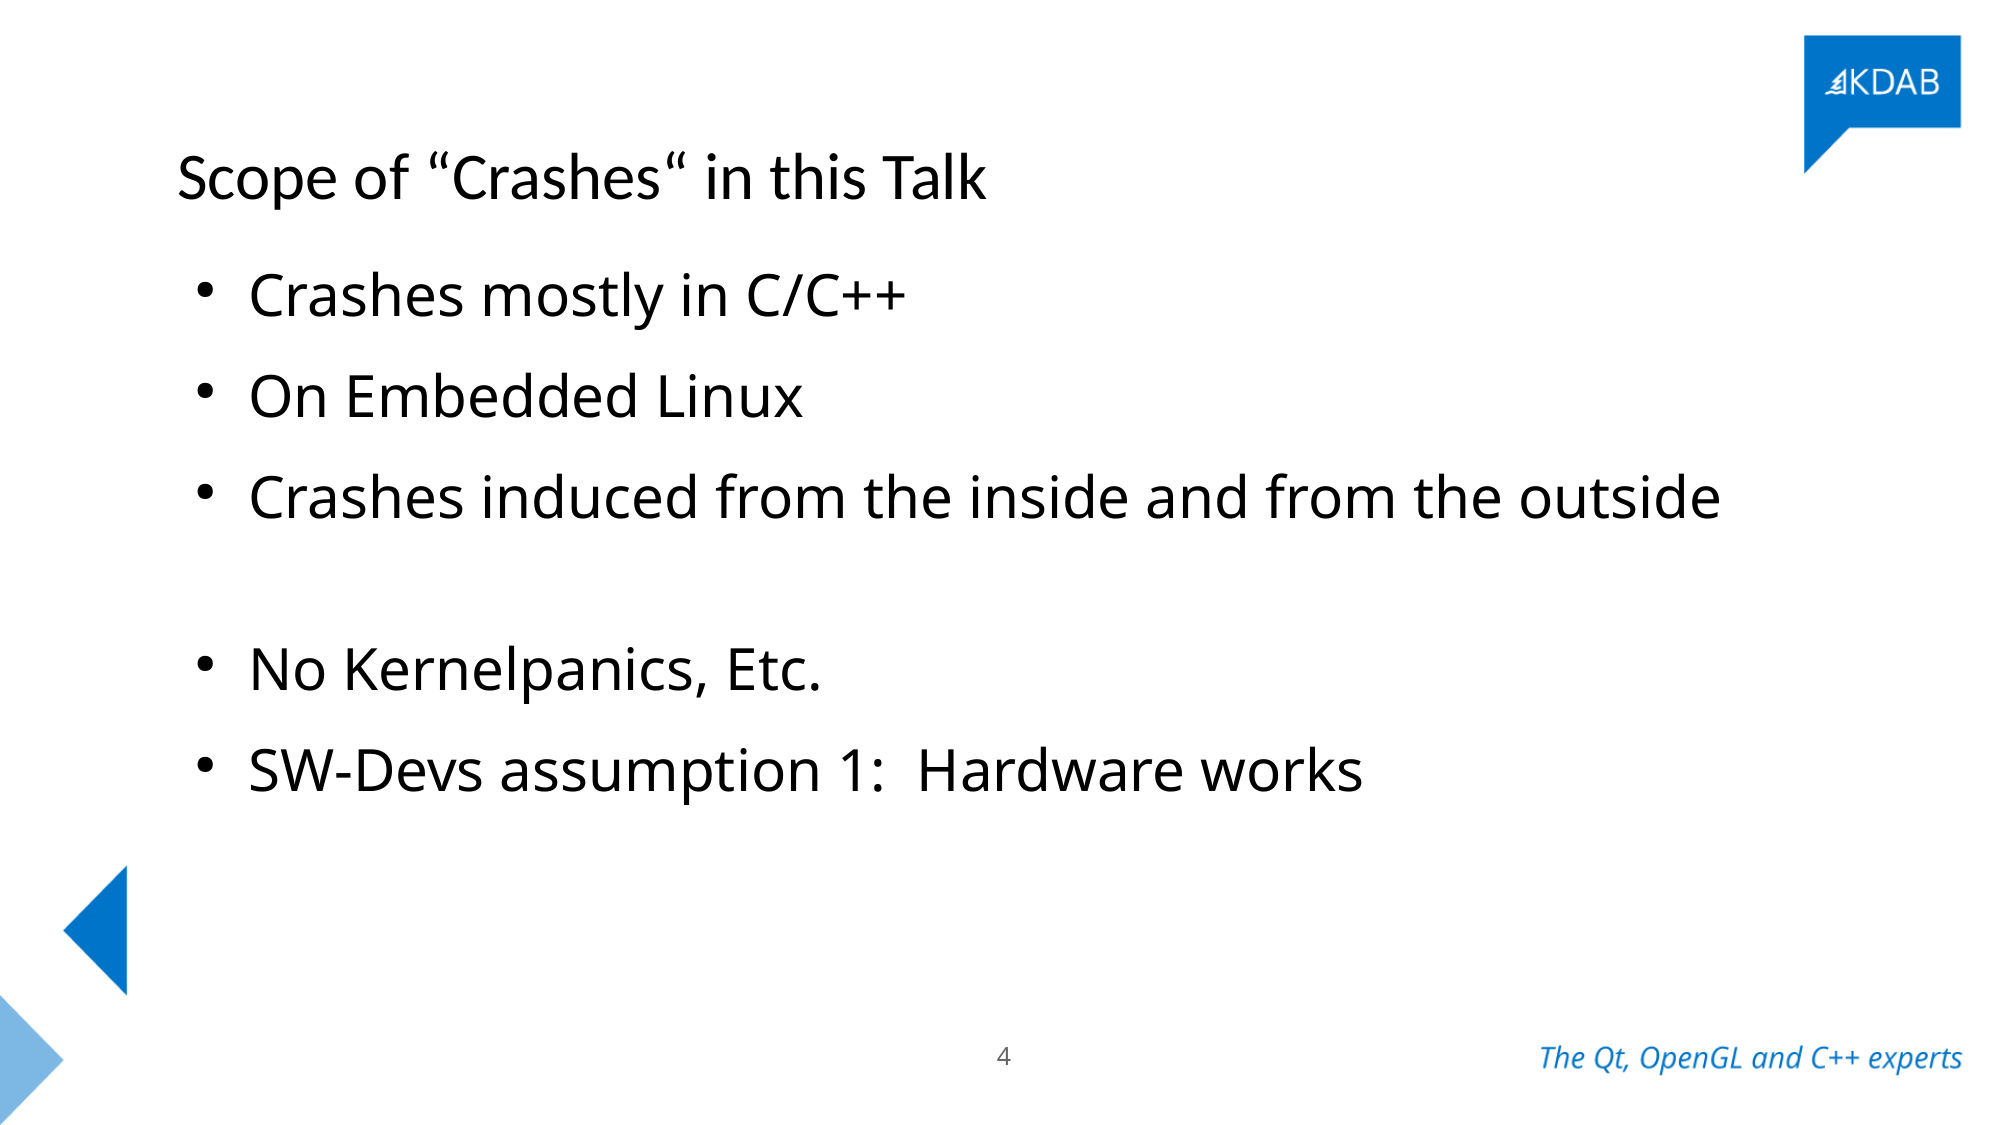

# Scope of “Crashes“ in this Talk
Crashes mostly in C/C++
On Embedded Linux
Crashes induced from the inside and from the outside
No Kernelpanics, Etc.
SW-Devs assumption 1: Hardware works